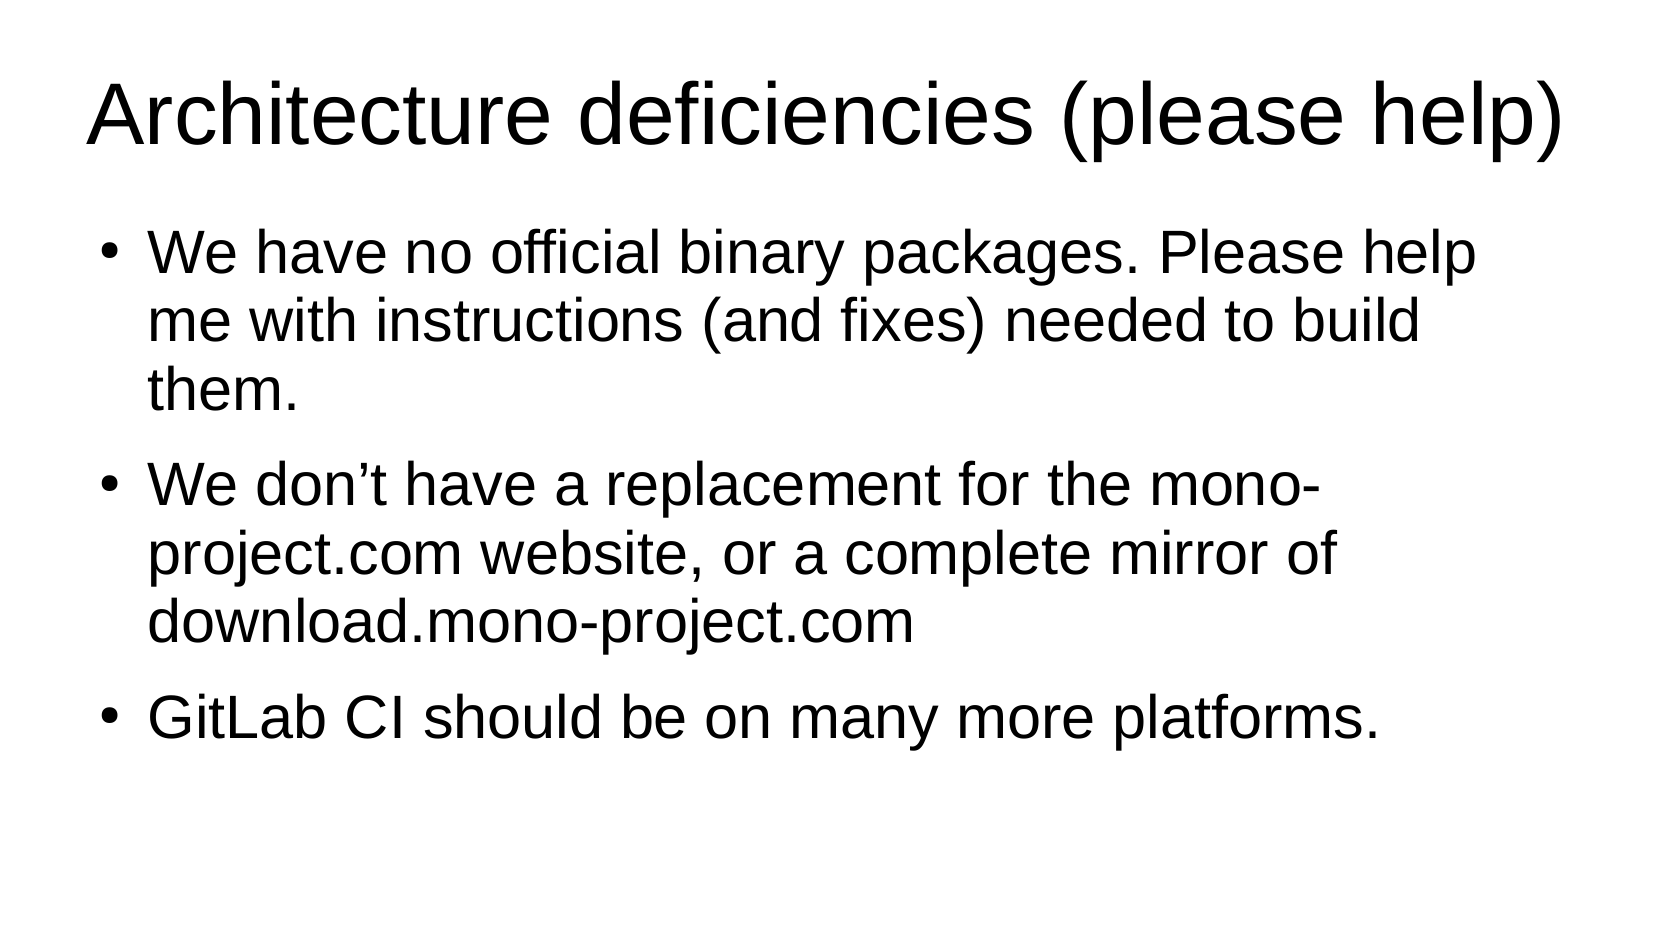

# Architecture deficiencies (please help)
We have no official binary packages. Please help me with instructions (and fixes) needed to build them.
We don’t have a replacement for the mono-project.com website, or a complete mirror of download.mono-project.com
GitLab CI should be on many more platforms.